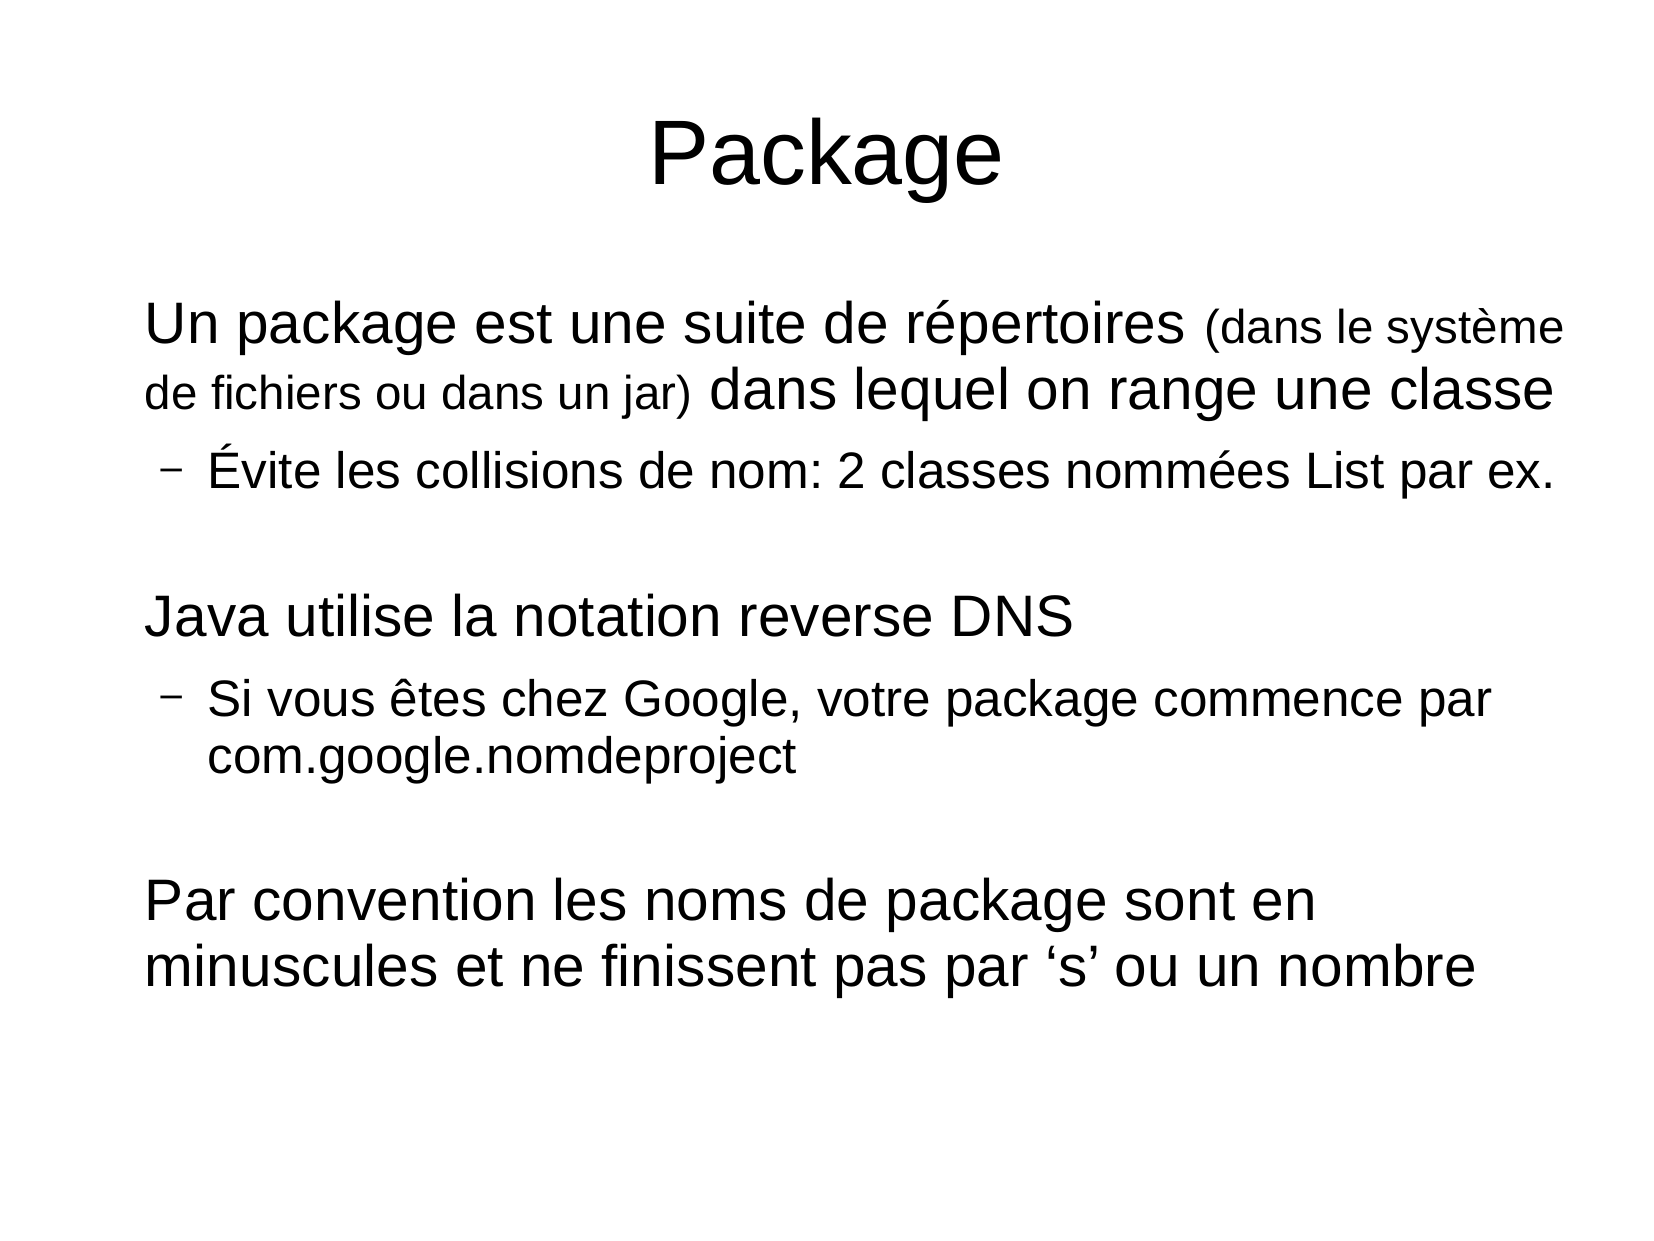

# Package
Un package est une suite de répertoires (dans le système de fichiers ou dans un jar) dans lequel on range une classe
Évite les collisions de nom: 2 classes nommées List par ex.
Java utilise la notation reverse DNS
Si vous êtes chez Google, votre package commence par com.google.nomdeproject
Par convention les noms de package sont en minuscules et ne finissent pas par ‘s’ ou un nombre